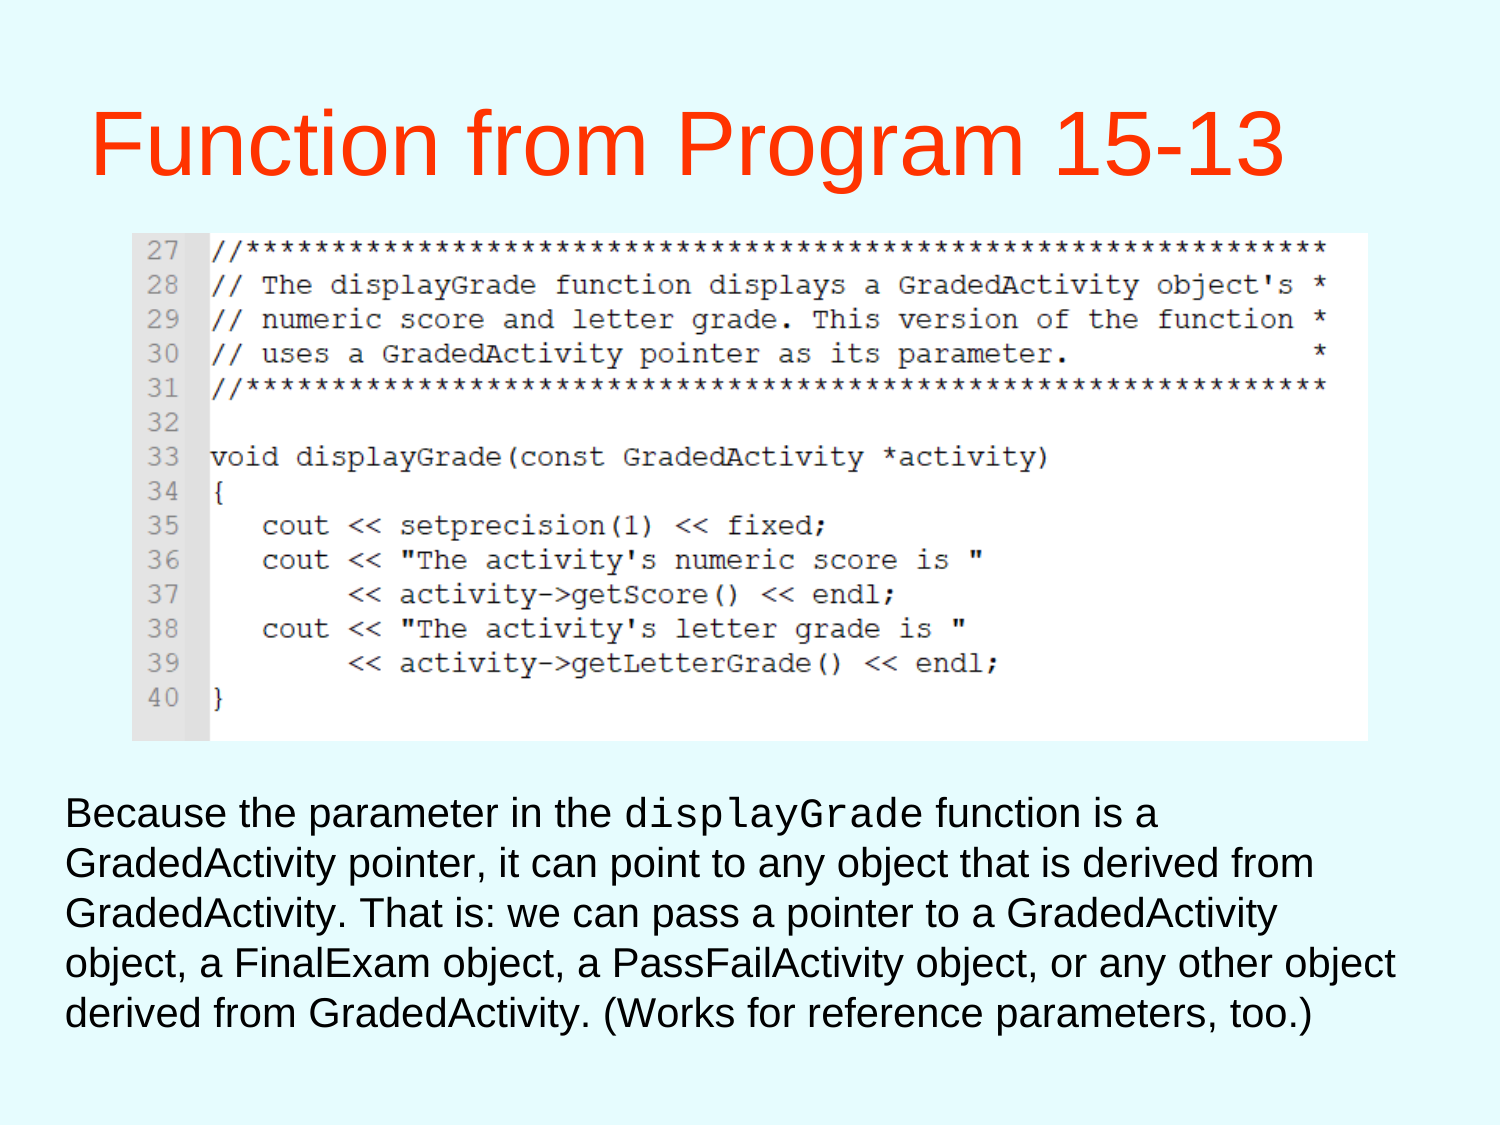

# Function from Program 15-13
Because the parameter in the displayGrade function is a GradedActivity pointer, it can point to any object that is derived from GradedActivity. That is: we can pass a pointer to a GradedActivity object, a FinalExam object, a PassFailActivity object, or any other object derived from GradedActivity. (Works for reference parameters, too.)